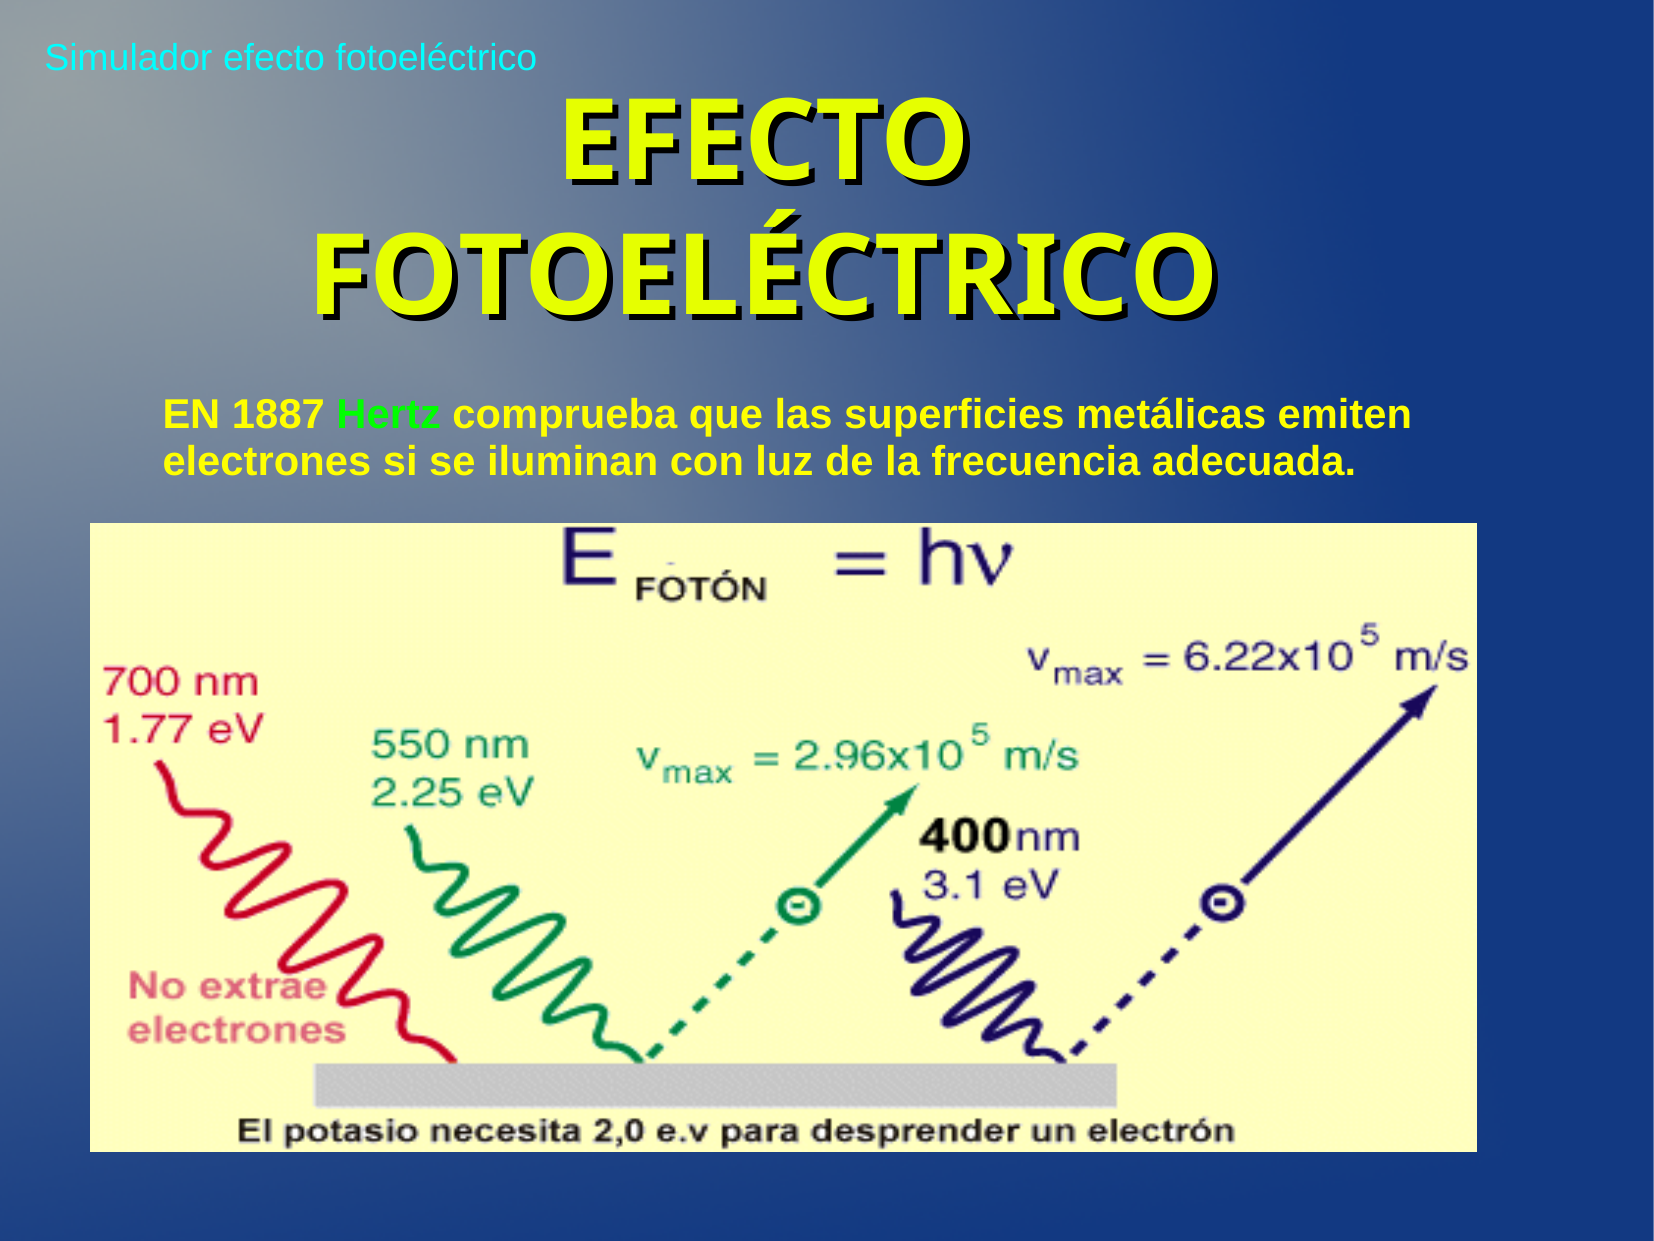

Simulador efecto fotoeléctrico
# EFECTO FOTOELÉCTRICO
EN 1887 Hertz comprueba que las superficies metálicas emiten electrones si se iluminan con luz de la frecuencia adecuada.